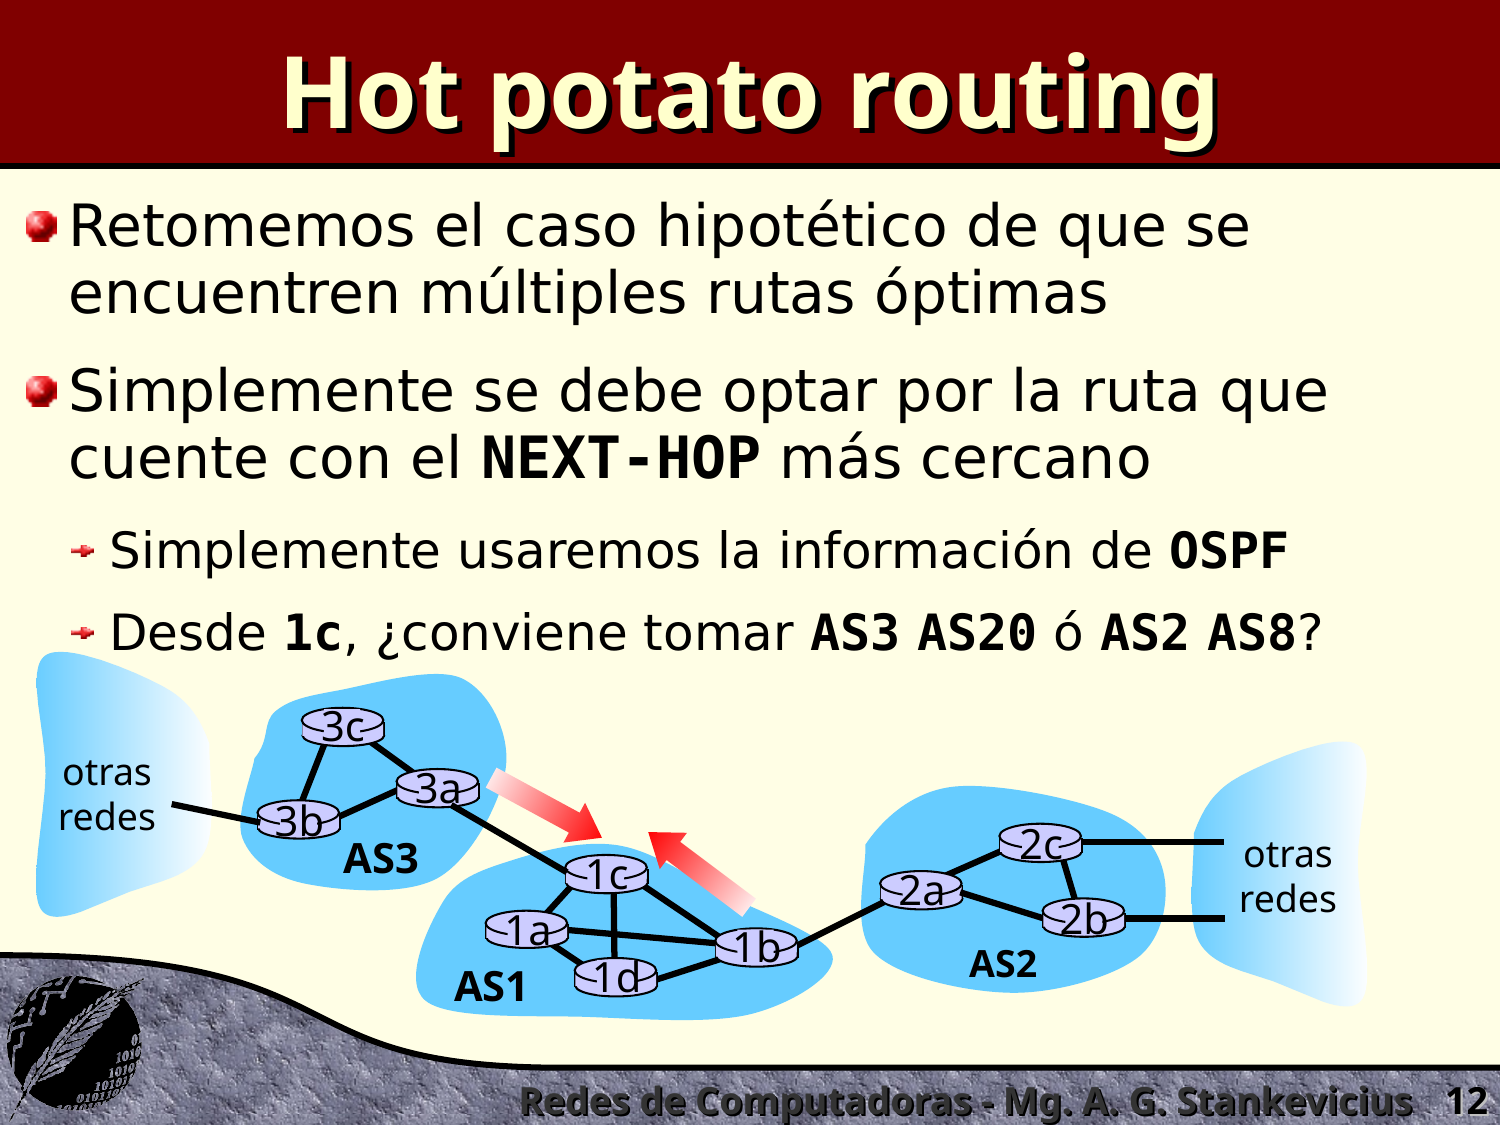

# Hot potato routing
Retomemos el caso hipotético de que se encuentren múltiples rutas óptimas
Simplemente se debe optar por la ruta que cuente con el NEXT-HOP más cercano
Simplemente usaremos la información de OSPF
Desde 1c, ¿conviene tomar AS3 AS20 ó AS2 AS8?
3c
otras
redes
3a
3b
2c
otras
redes
AS3
1c
1a
1b
1d
AS1
2a
2b
AS2
12